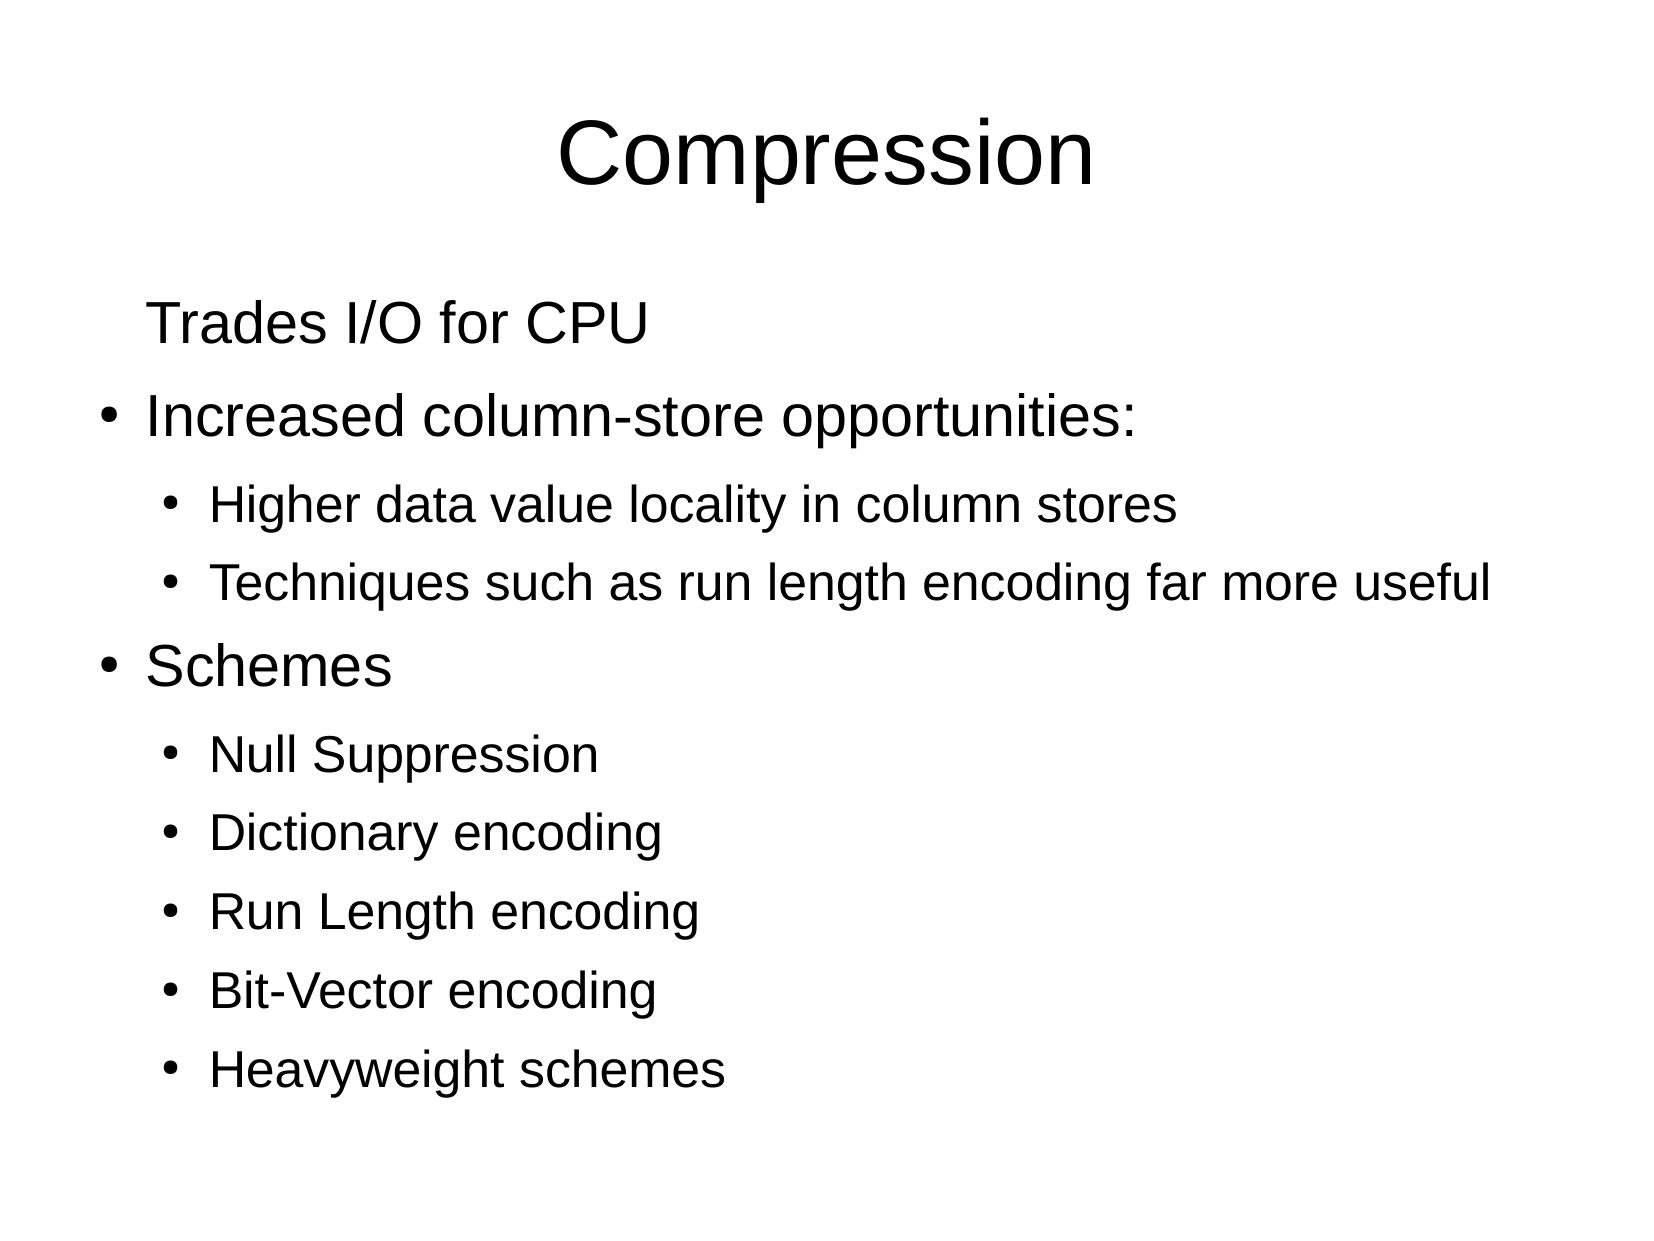

# Compression
Trades I/O for CPU
Increased column-store opportunities:
Higher data value locality in column stores
Techniques such as run length encoding far more useful
Schemes
Null Suppression
Dictionary encoding
Run Length encoding
Bit-Vector encoding
Heavyweight schemes